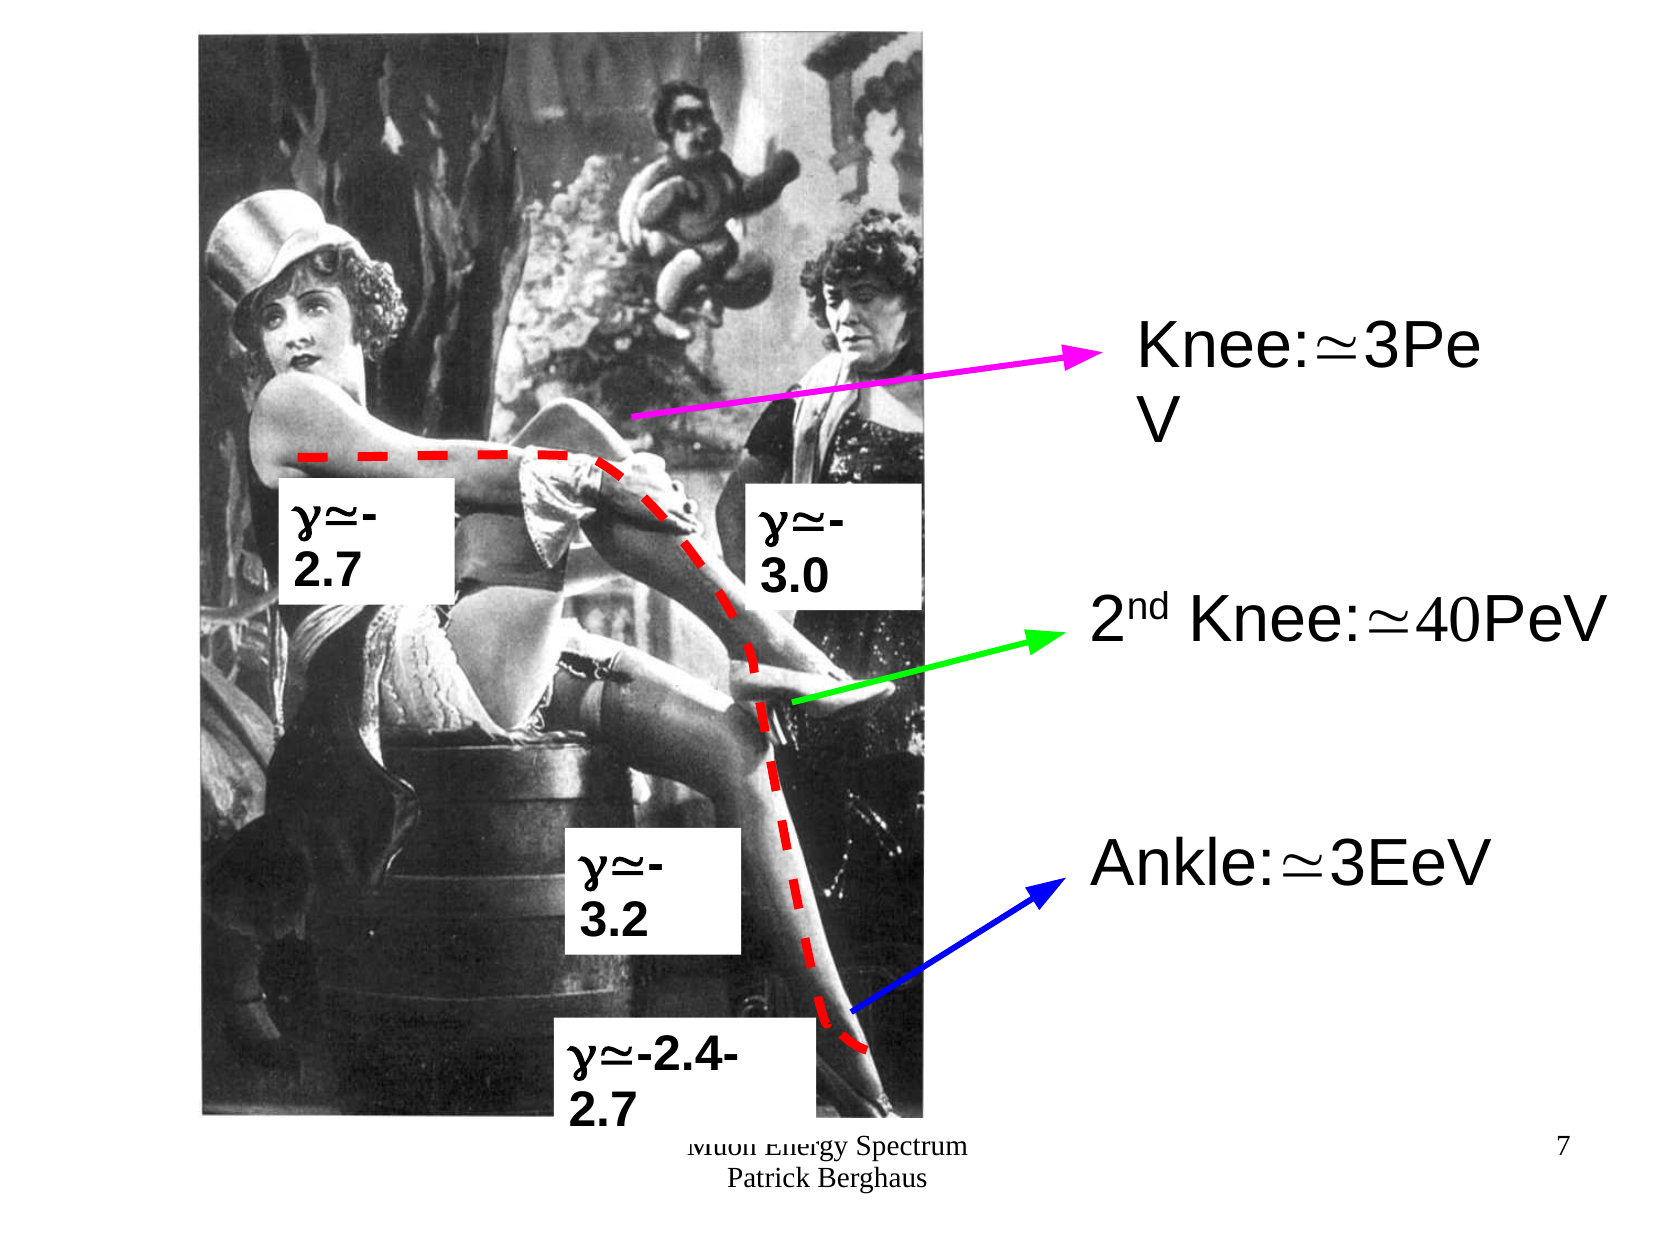

Knee:≃3PeV
g≃-2.7
g≃-3.0
2nd Knee:≃40PeV
Ankle:≃3EeV
g≃-3.2
g≃-2.4-2.7
7